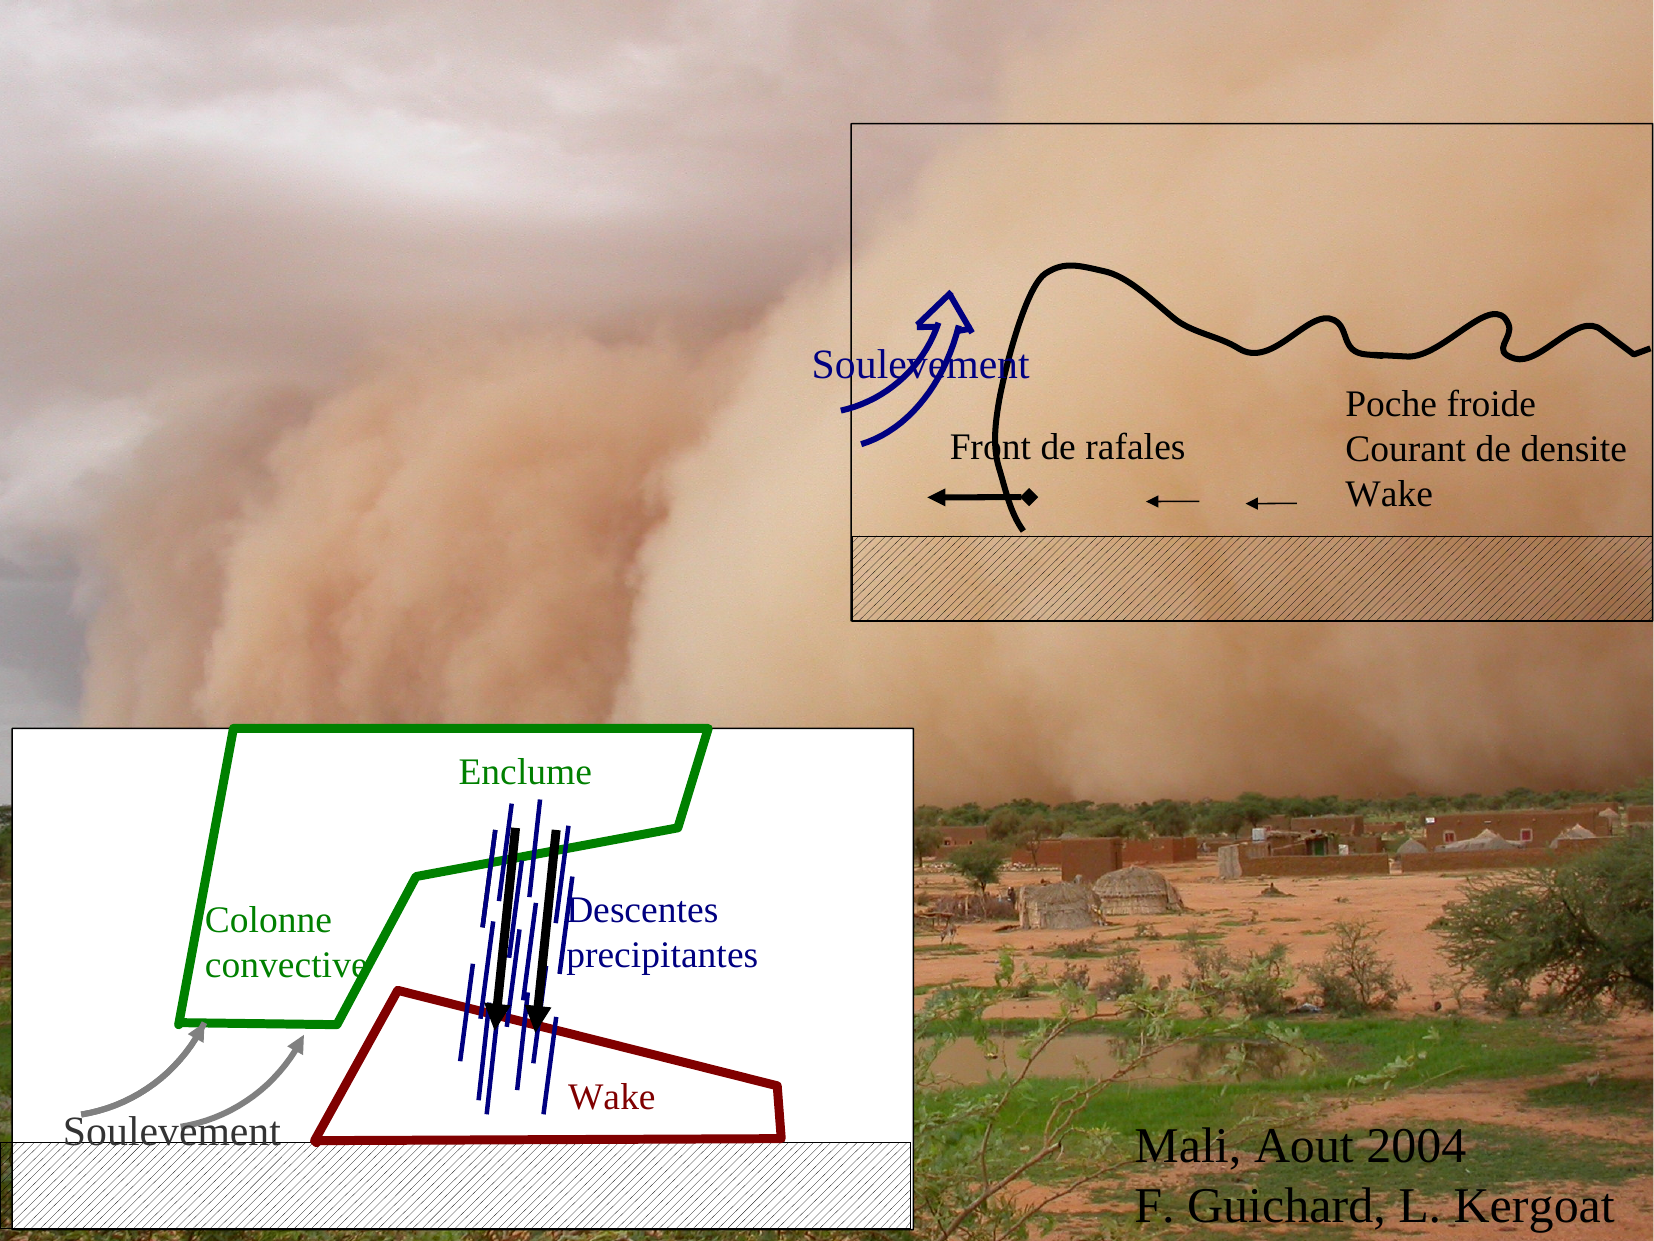

Soulevement
Poche froide
Courant de densite
Wake
Front de rafales
Enclume
Descentes
precipitantes
Colonne
convective
Wake
Soulevement
Mali, Aout 2004
F. Guichard, L. Kergoat